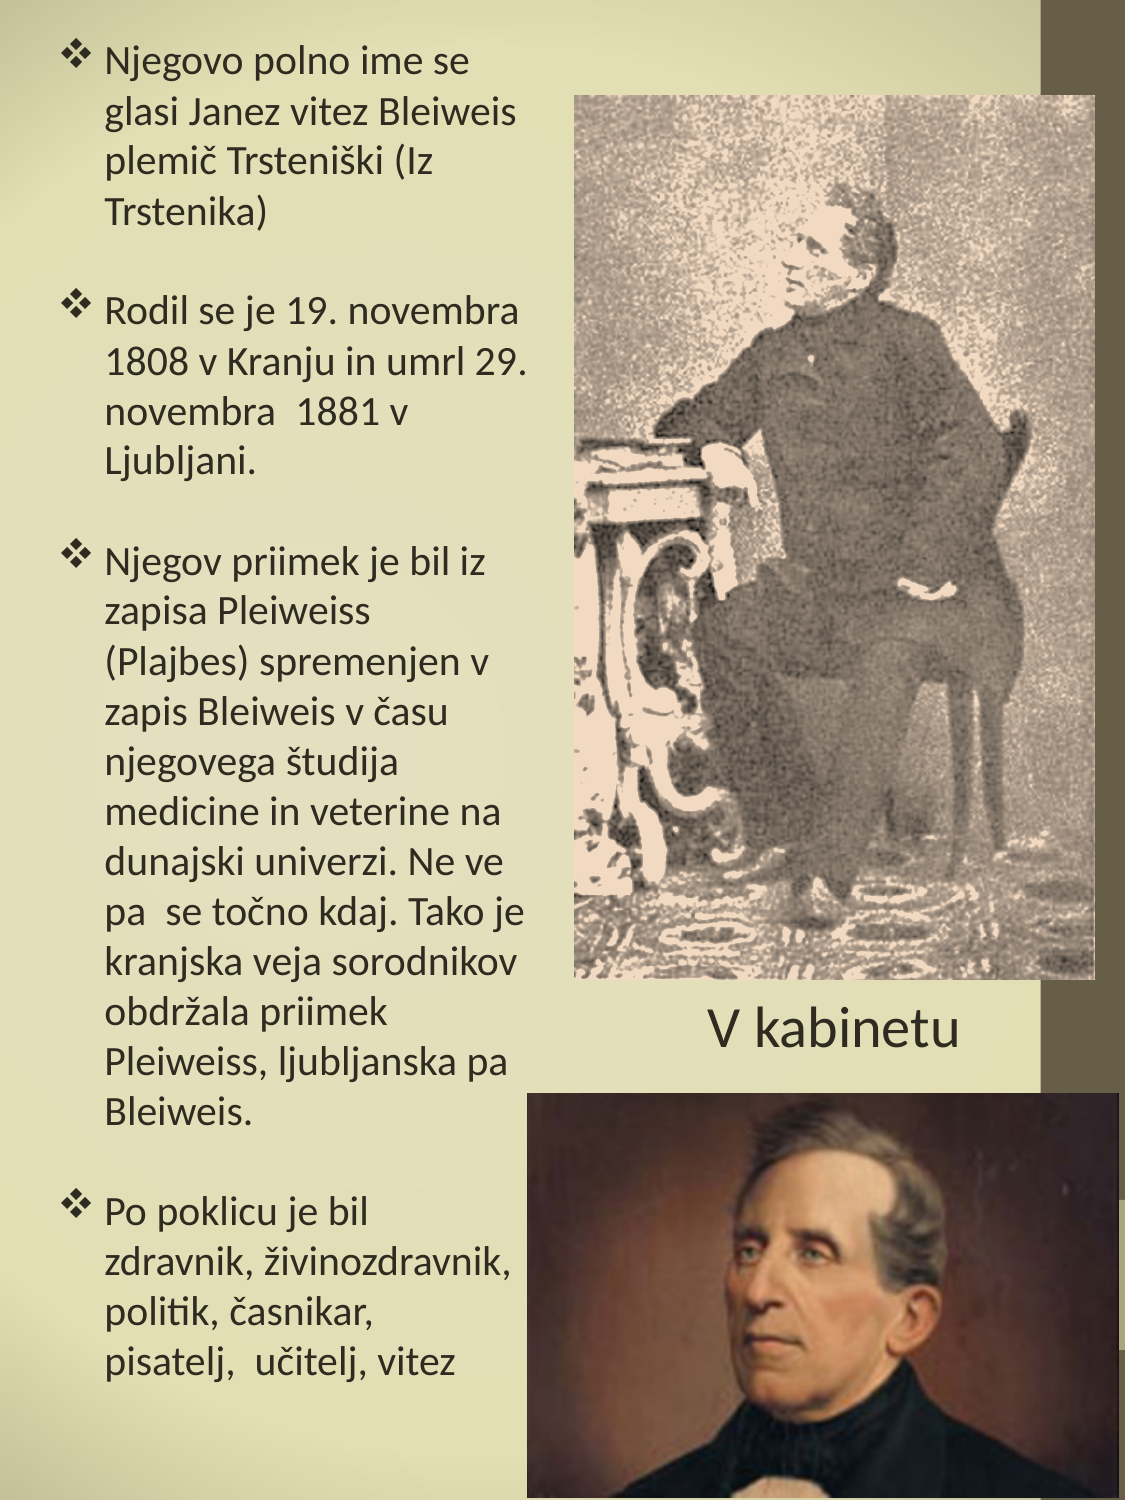

Njegovo polno ime se glasi Janez vitez Bleiweis plemič Trsteniški (Iz Trstenika)
Rodil se je 19. novembra 1808 v Kranju in umrl 29. novembra 1881 v Ljubljani.
Njegov priimek je bil iz zapisa Pleiweiss (Plajbes) spremenjen v zapis Bleiweis v času njegovega študija medicine in veterine na dunajski univerzi. Ne ve pa se točno kdaj. Tako je kranjska veja sorodnikov obdržala priimek Pleiweiss, ljubljanska pa Bleiweis.
Po poklicu je bil zdravnik, živinozdravnik, politik, časnikar, pisatelj, učitelj, vitez
V kabinetu